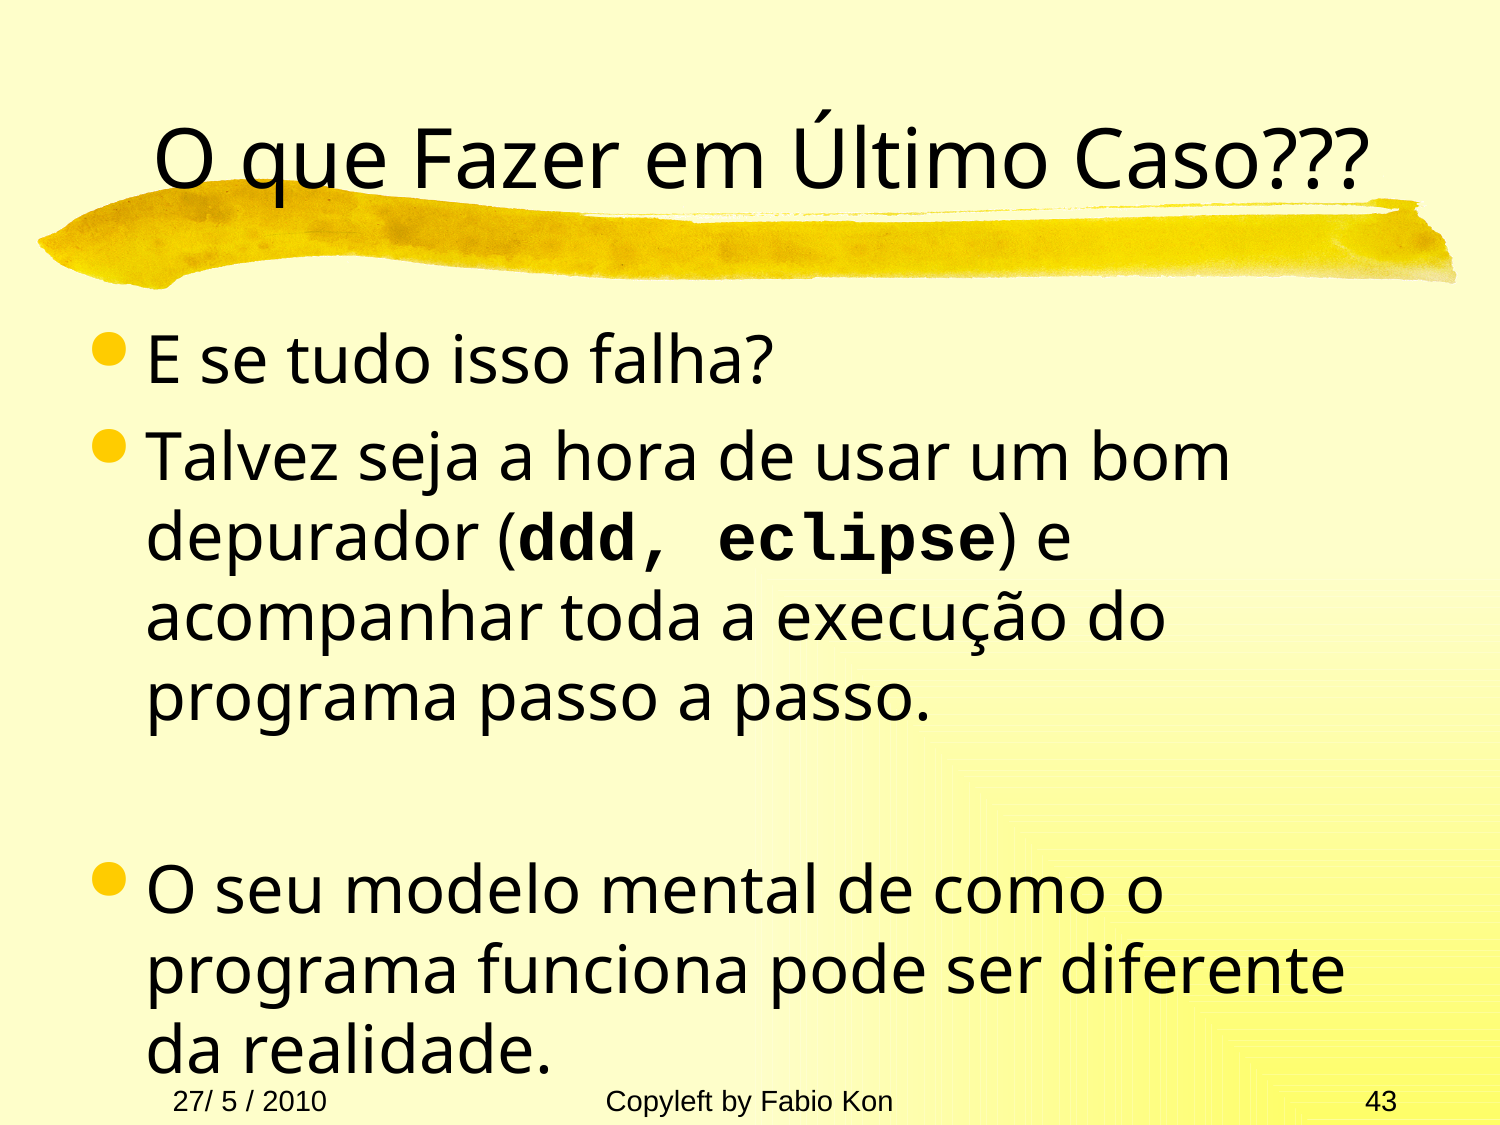

# O que Fazer em Último Caso???
E se tudo isso falha?
Talvez seja a hora de usar um bom depurador (ddd, eclipse) e acompanhar toda a execução do programa passo a passo.
O seu modelo mental de como o programa funciona pode ser diferente da realidade.
ECOOP'99 OOOSW
43